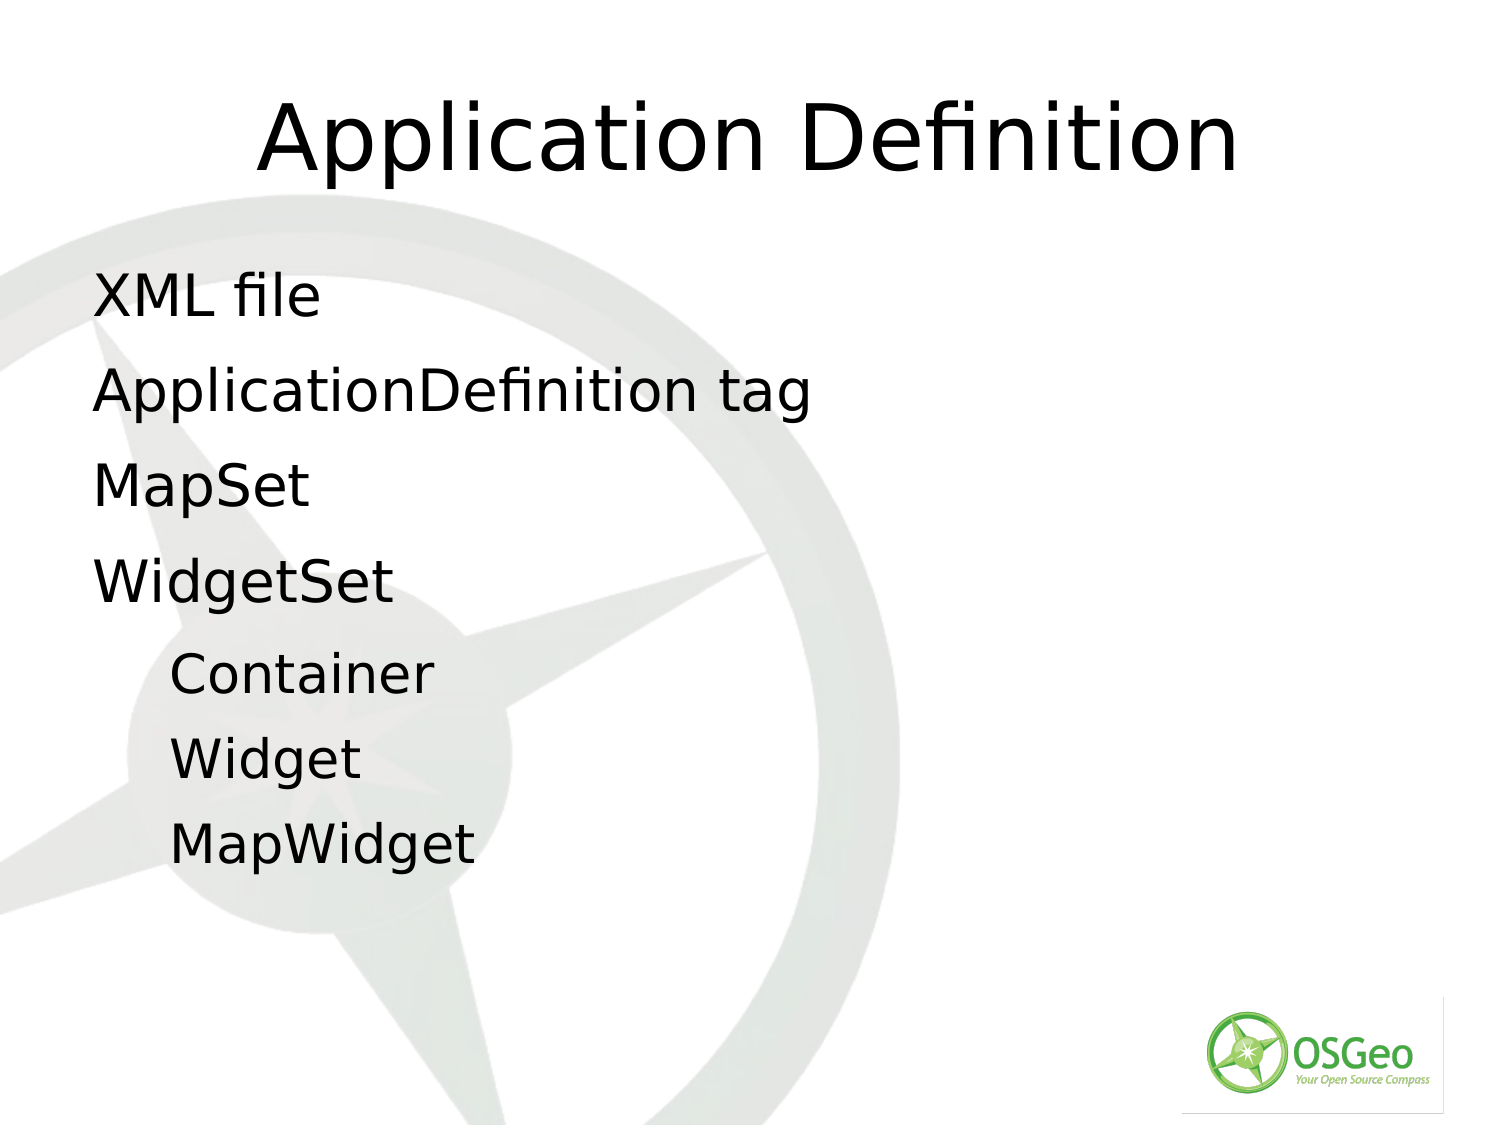

# Application Definition
XML file
ApplicationDefinition tag
MapSet
WidgetSet
Container
Widget
MapWidget